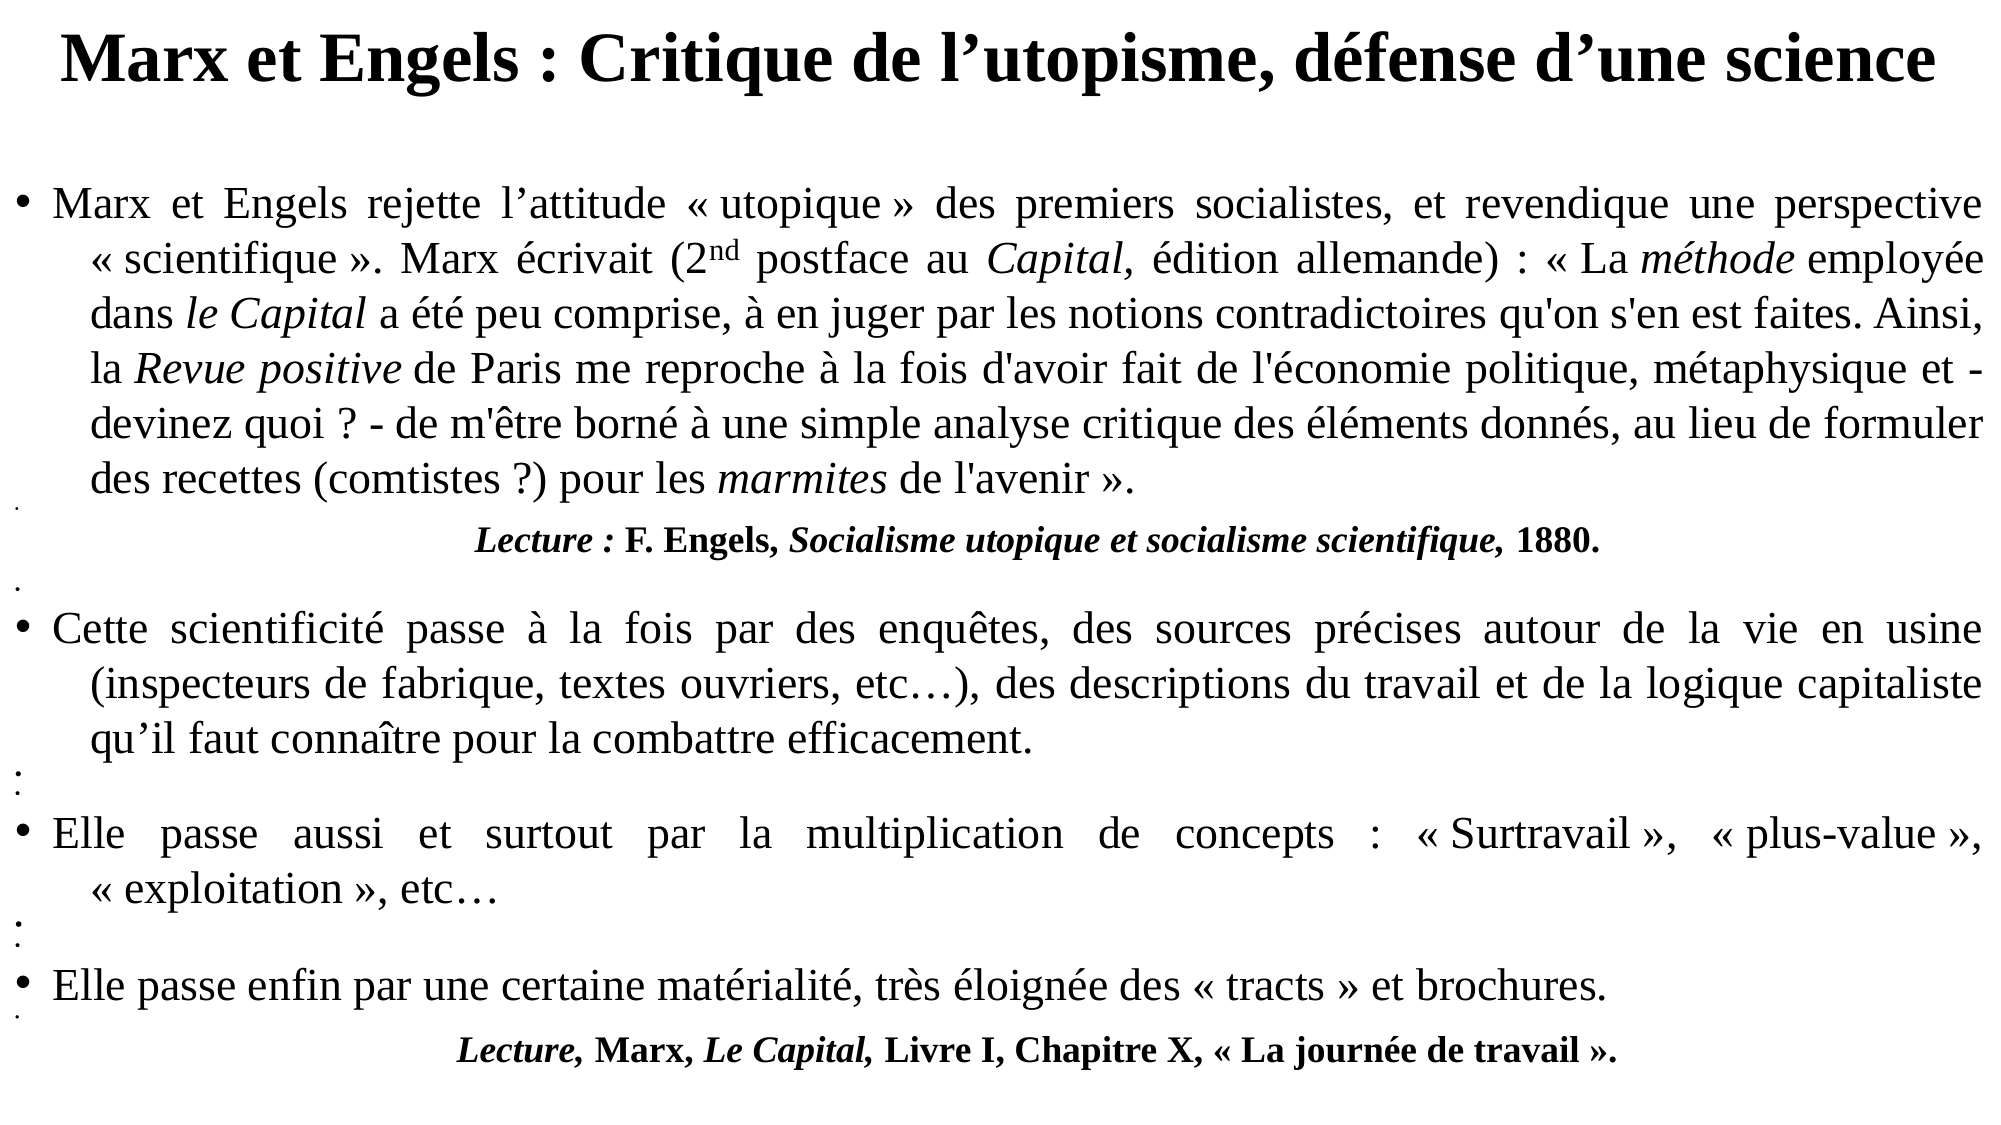

# Marx et Engels : Critique de l’utopisme, défense d’une science
Marx et Engels rejette l’attitude « utopique » des premiers socialistes, et revendique une perspective « scientifique ». Marx écrivait (2nd postface au Capital, édition allemande) : « La méthode employée dans le Capital a été peu comprise, à en juger par les notions contradictoires qu'on s'en est faites. Ainsi, la Revue positive de Paris me reproche à la fois d'avoir fait de l'économie politique, métaphysique et - devinez quoi ? - de m'être borné à une simple analyse critique des éléments donnés, au lieu de formuler des recettes (comtistes ?) pour les marmites de l'avenir ».
	Lecture : F. Engels, Socialisme utopique et socialisme scientifique, 1880.
Cette scientificité passe à la fois par des enquêtes, des sources précises autour de la vie en usine (inspecteurs de fabrique, textes ouvriers, etc…), des descriptions du travail et de la logique capitaliste qu’il faut connaître pour la combattre efficacement.
Elle passe aussi et surtout par la multiplication de concepts : « Surtravail », « plus-value », « exploitation », etc…
Elle passe enfin par une certaine matérialité, très éloignée des « tracts » et brochures.
	Lecture, Marx, Le Capital, Livre I, Chapitre X, « La journée de travail ».